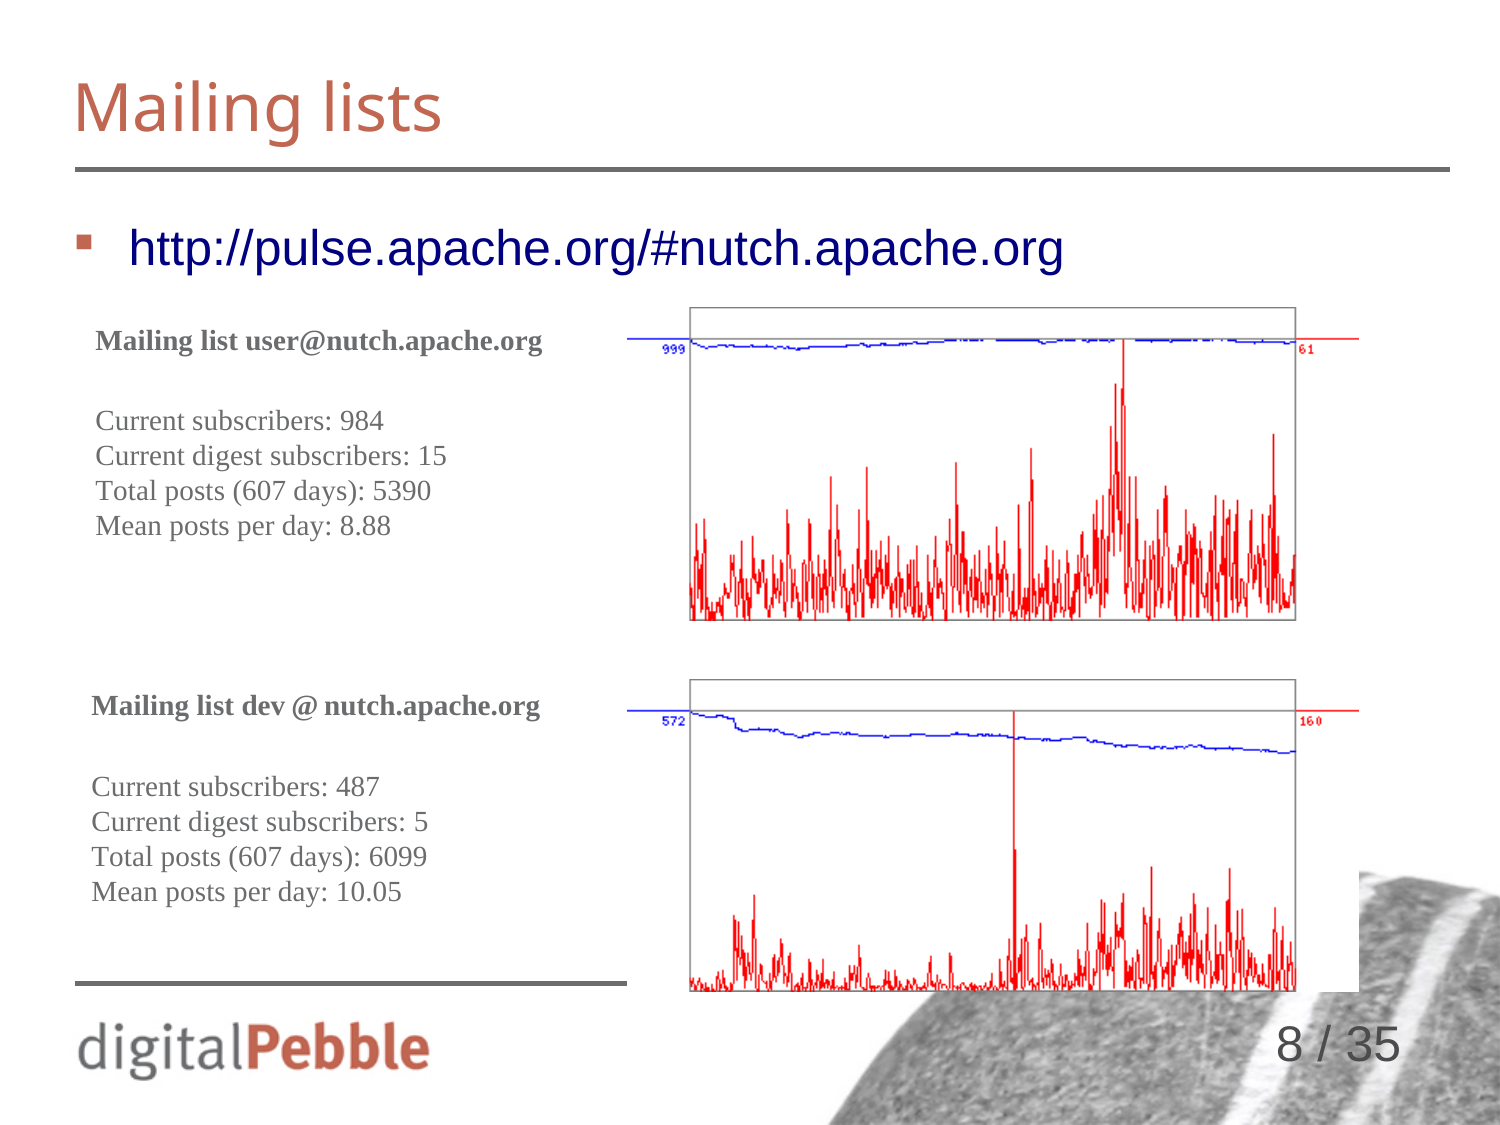

# Mailing lists
http://pulse.apache.org/#nutch.apache.org
Mailing list user@nutch.apache.org
Current subscribers: 984
Current digest subscribers: 15
Total posts (607 days): 5390
Mean posts per day: 8.88
Mailing list dev @ nutch.apache.org
Current subscribers: 487
Current digest subscribers: 5
Total posts (607 days): 6099
Mean posts per day: 10.05